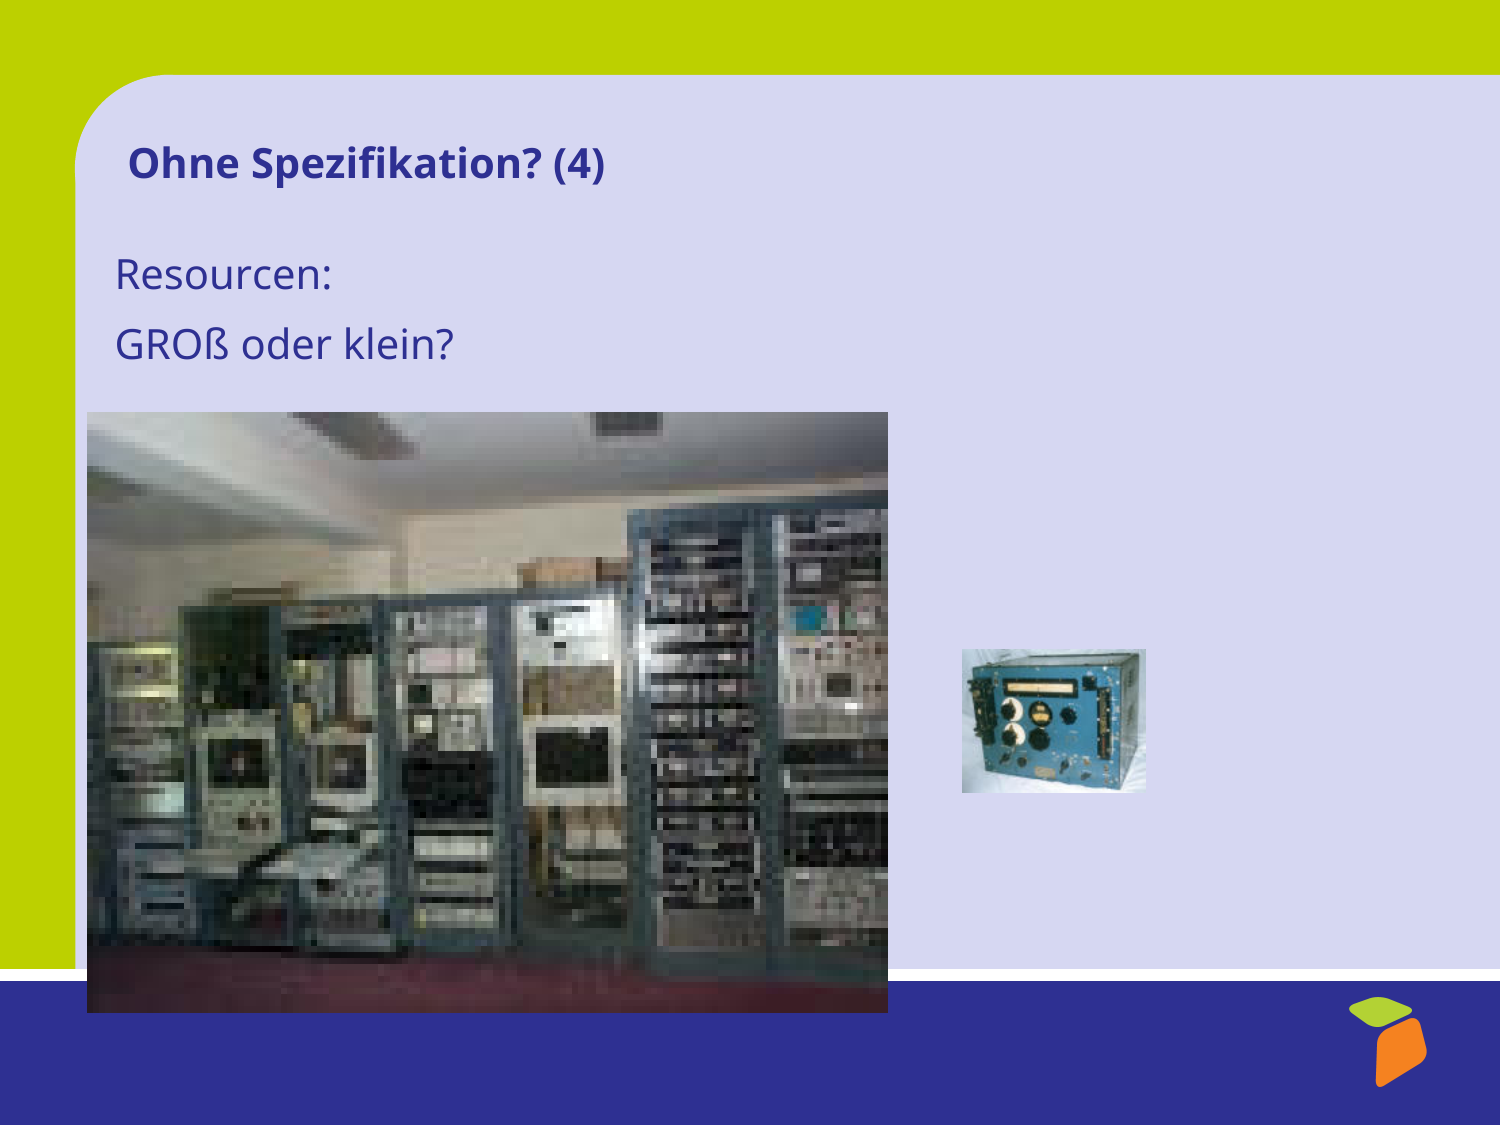

# Ohne Spezifikation? (4)
Resourcen:
GROß oder klein?